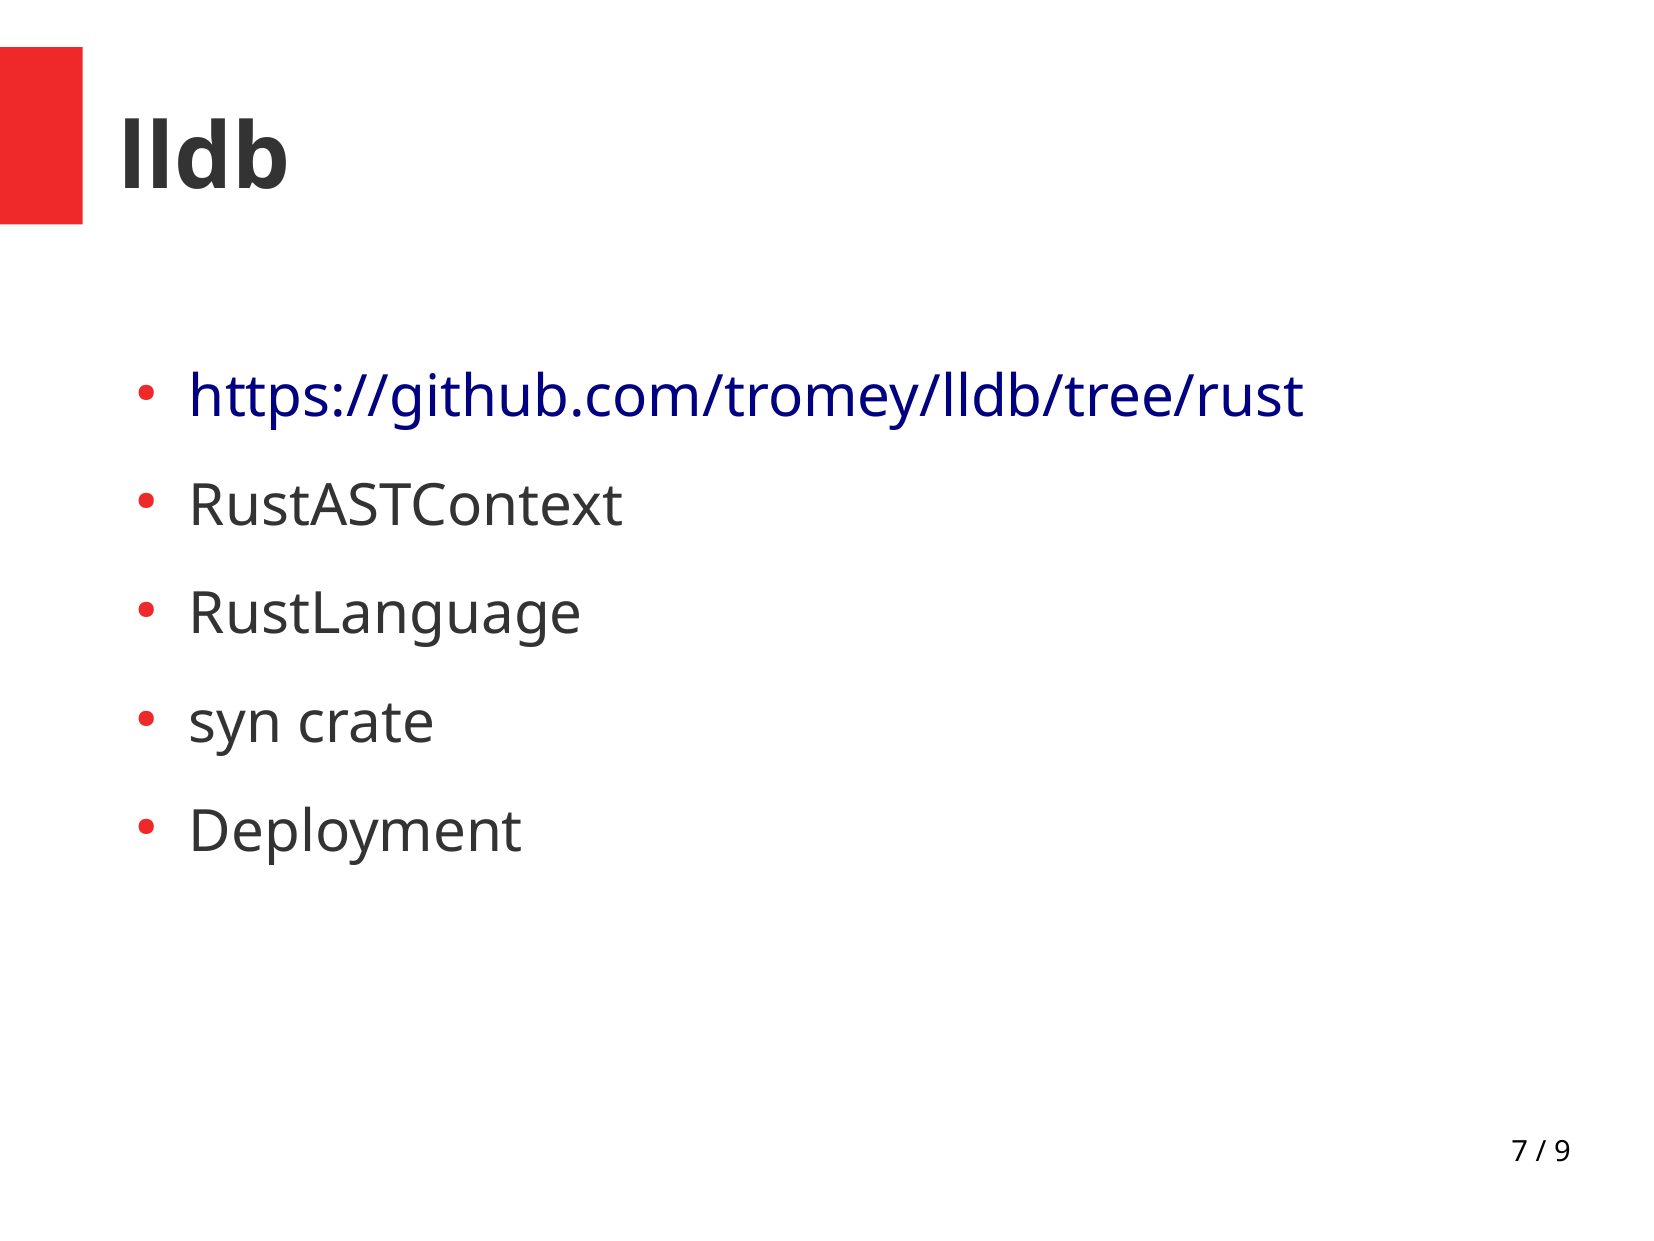

# lldb
https://github.com/tromey/lldb/tree/rust
RustASTContext
RustLanguage
syn crate
Deployment
7